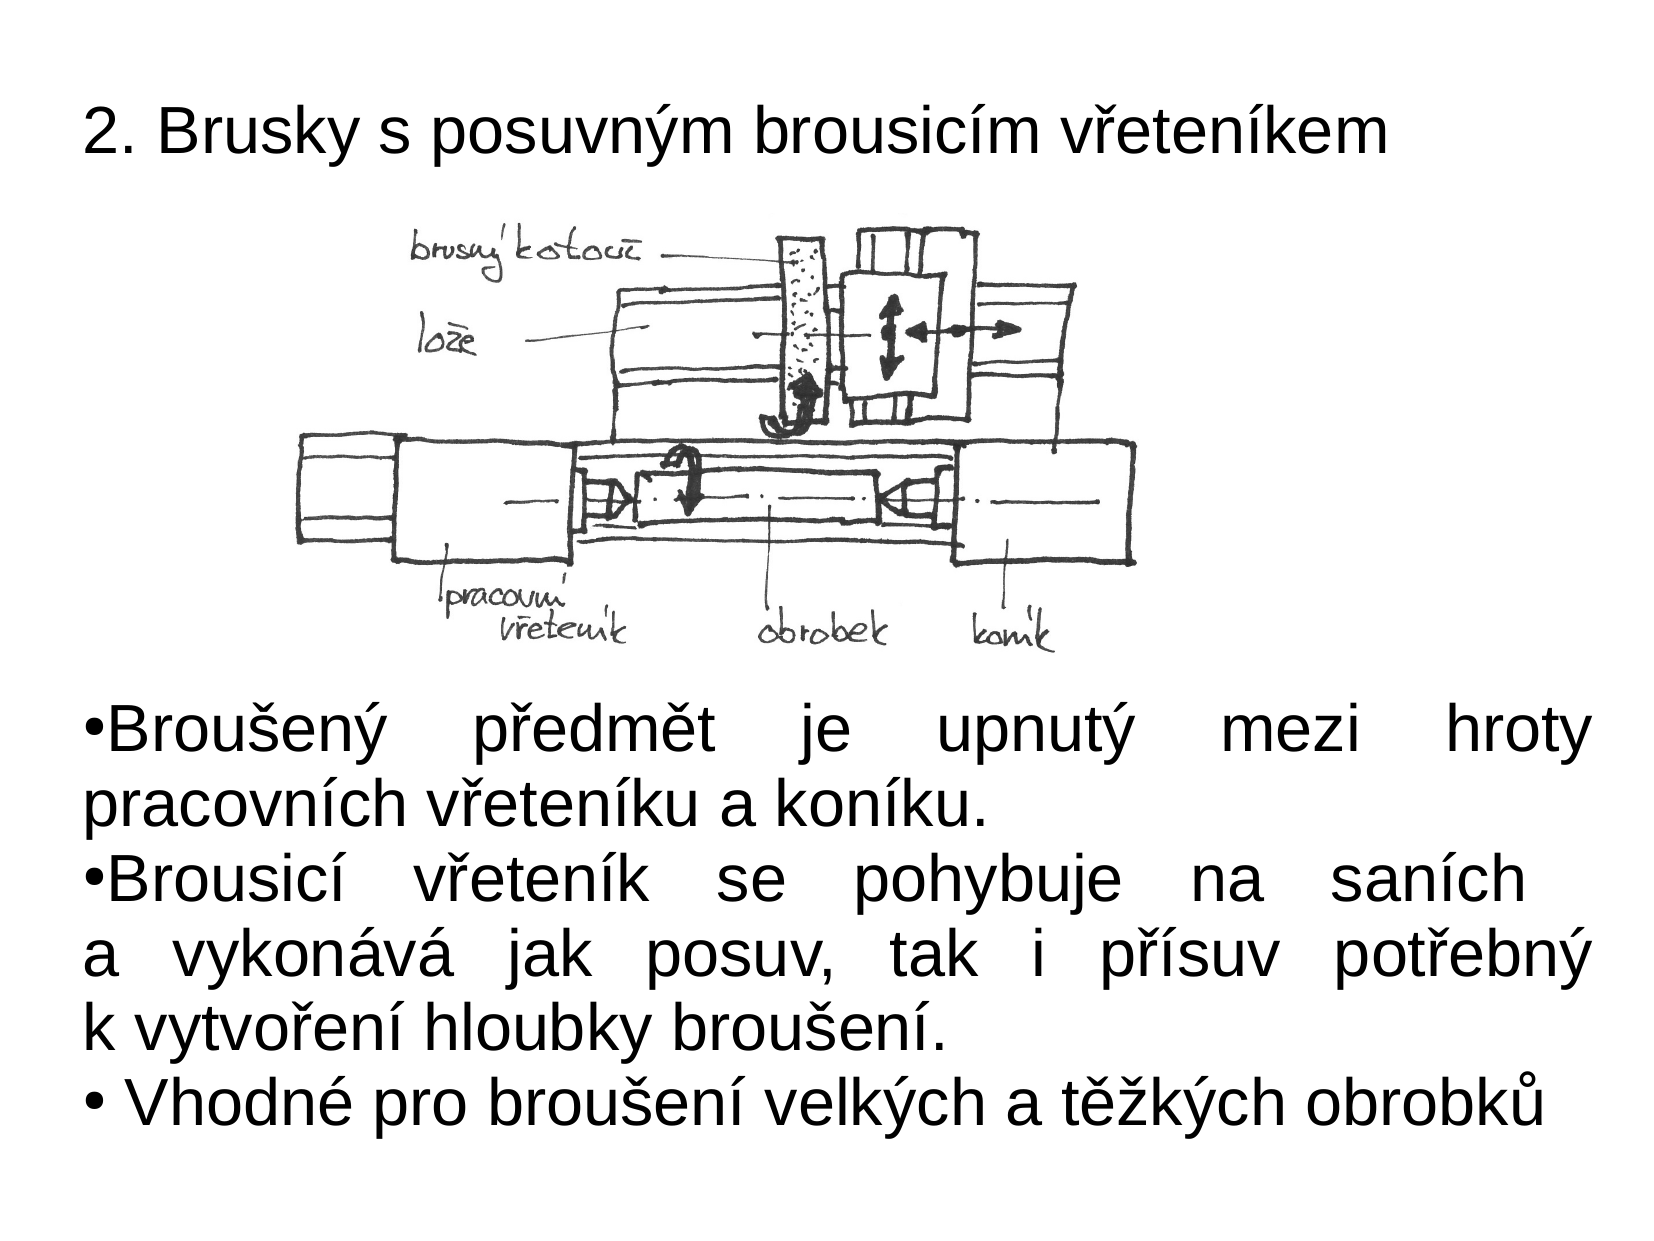

# 2. Brusky s posuvným brousicím vřeteníkem
Broušený předmět je upnutý mezi hroty pracovních vřeteníku a koníku.
Brousicí vřeteník se pohybuje na saních
a vykonává jak posuv, tak i přísuv potřebný
k vytvoření hloubky broušení.
 Vhodné pro broušení velkých a těžkých obrobků